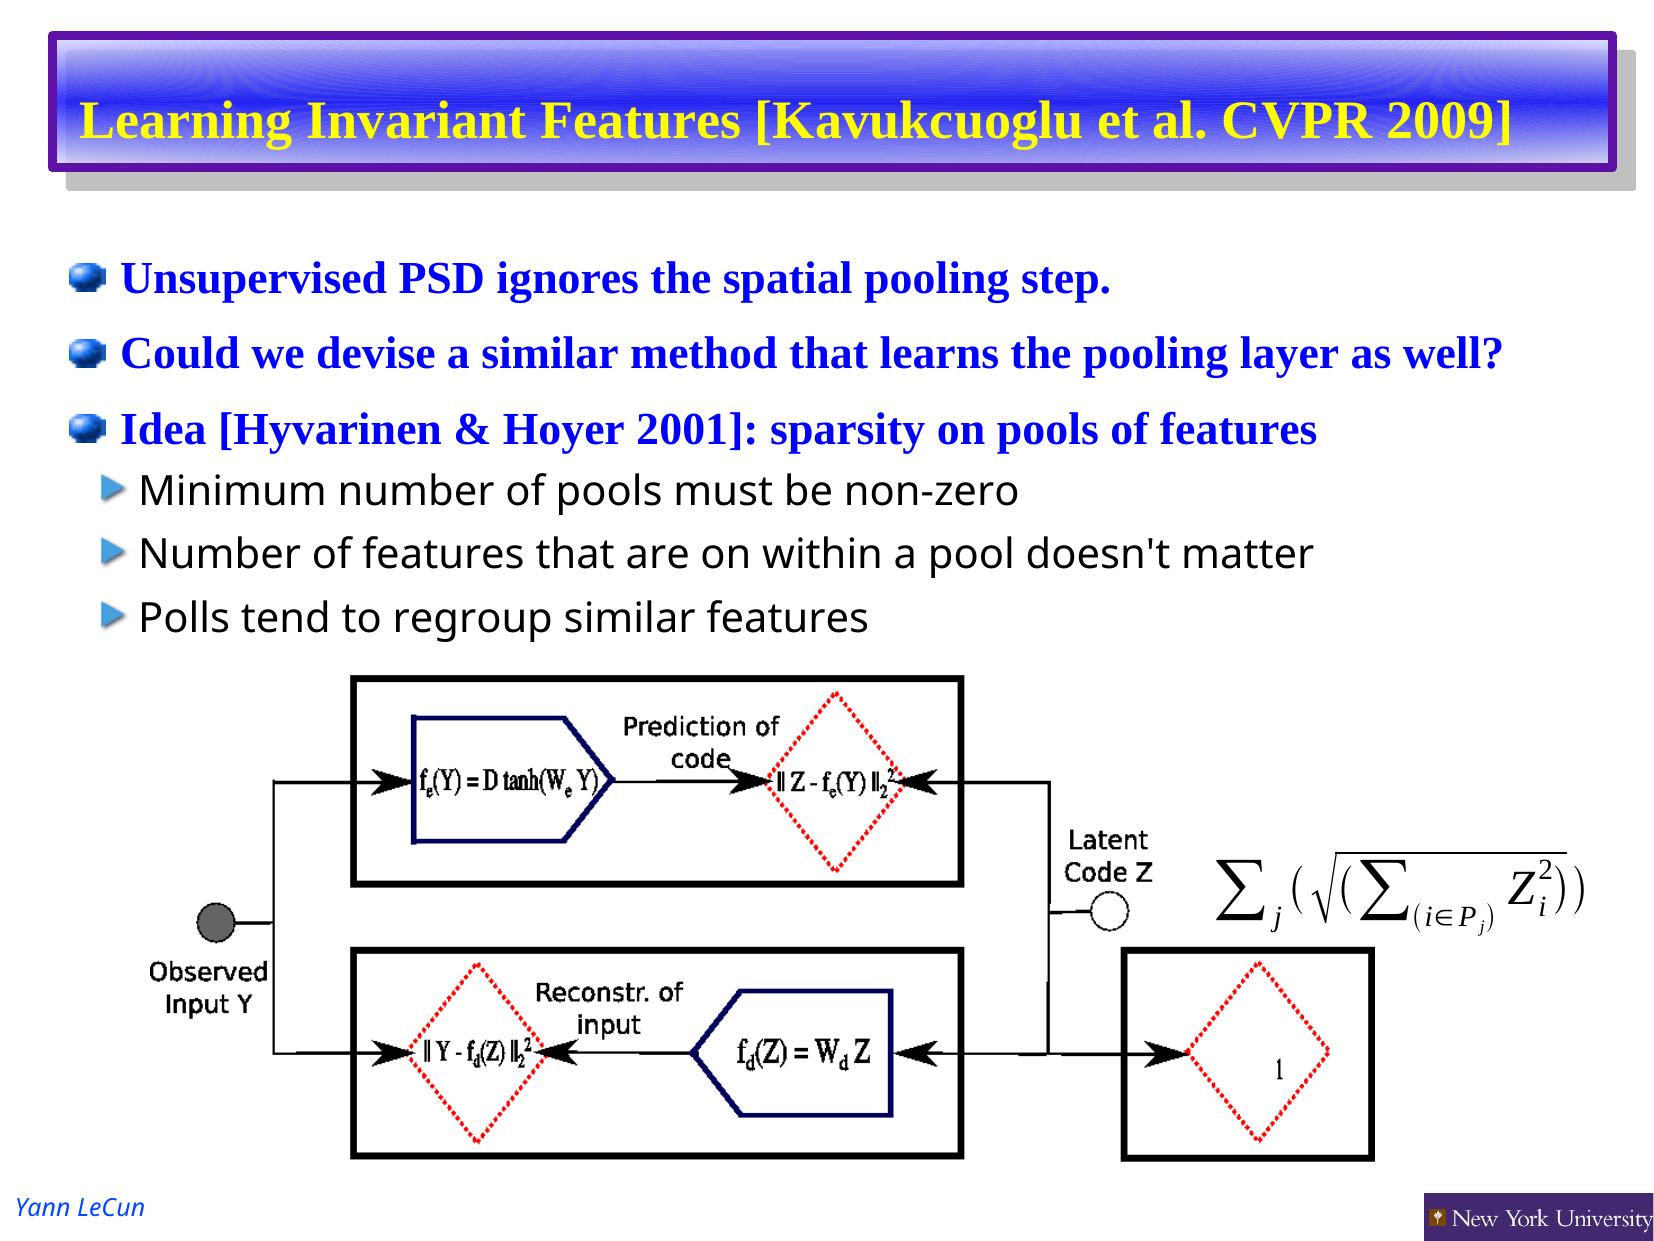

# Learning Invariant Features [Kavukcuoglu et al. CVPR 2009]
Unsupervised PSD ignores the spatial pooling step.
Could we devise a similar method that learns the pooling layer as well?
Idea [Hyvarinen & Hoyer 2001]: sparsity on pools of features
Minimum number of pools must be non-zero
Number of features that are on within a pool doesn't matter
Polls tend to regroup similar features